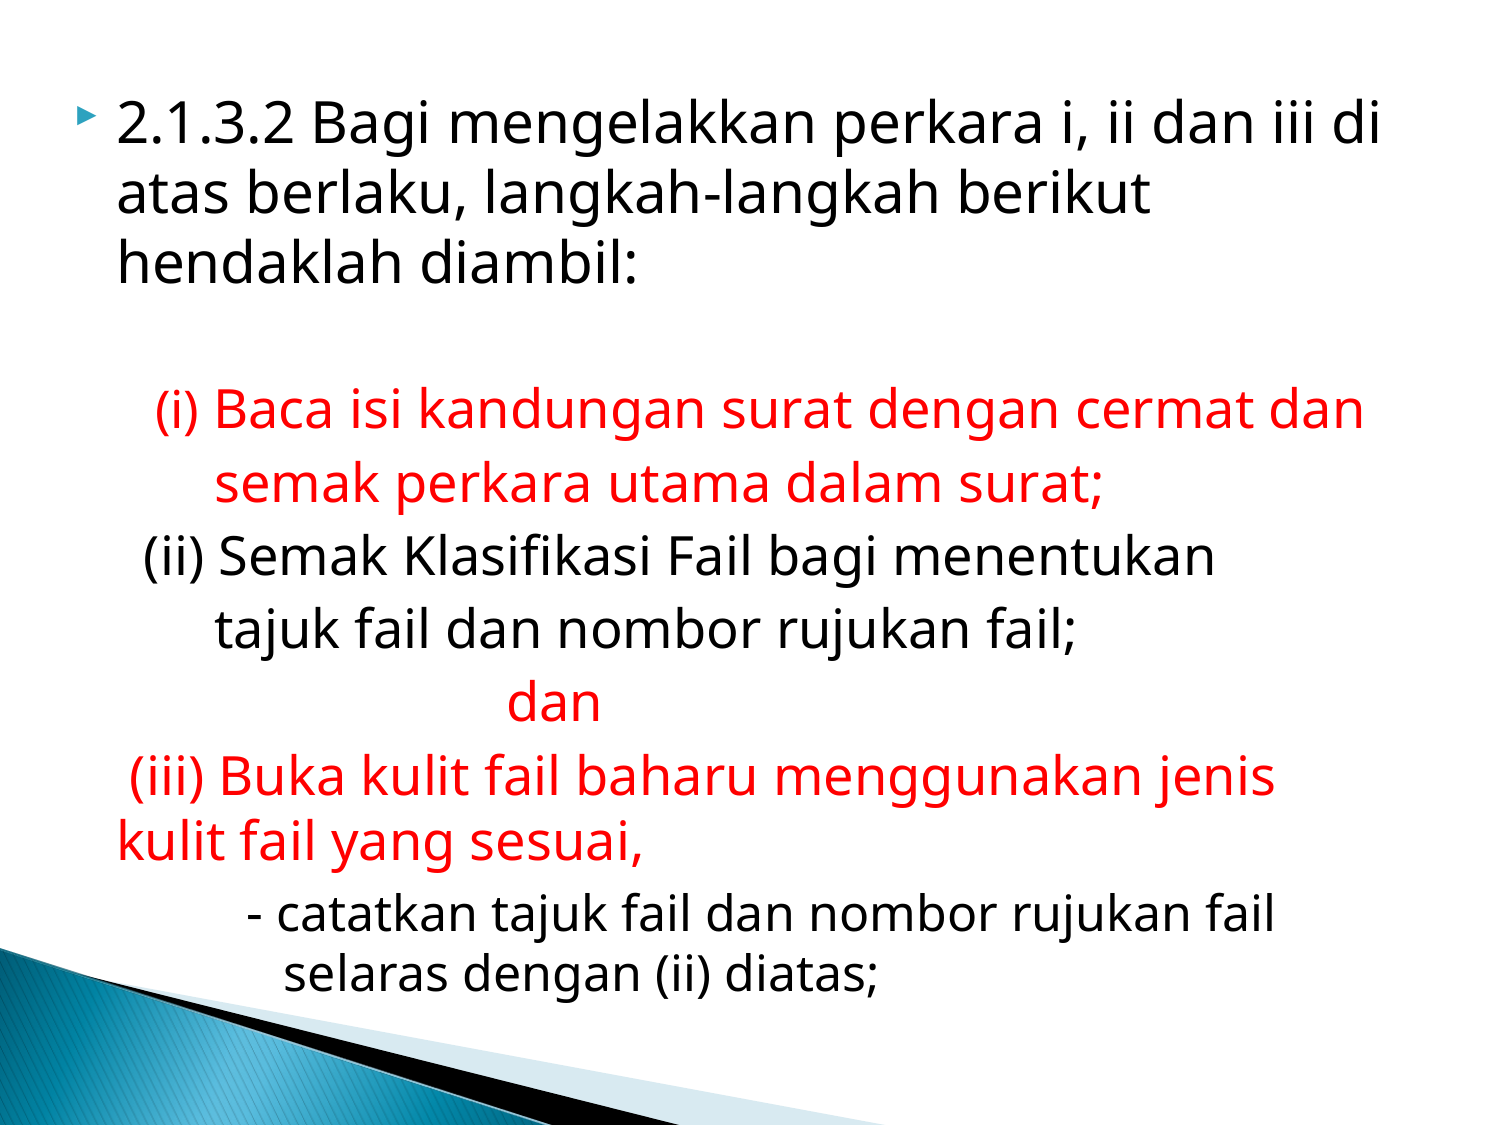

# 2.1.3.2 Bagi mengelakkan perkara i, ii dan iii di atas berlaku, langkah-langkah berikut hendaklah diambil:
 (i) Baca isi kandungan surat dengan cermat dan
 semak perkara utama dalam surat;
 (ii) Semak Klasifikasi Fail bagi menentukan
 tajuk fail dan nombor rujukan fail;
				dan
 (iii) Buka kulit fail baharu menggunakan jenis 	 kulit fail yang sesuai,
		 - catatkan tajuk fail dan nombor rujukan fail 		 selaras dengan (ii) diatas;